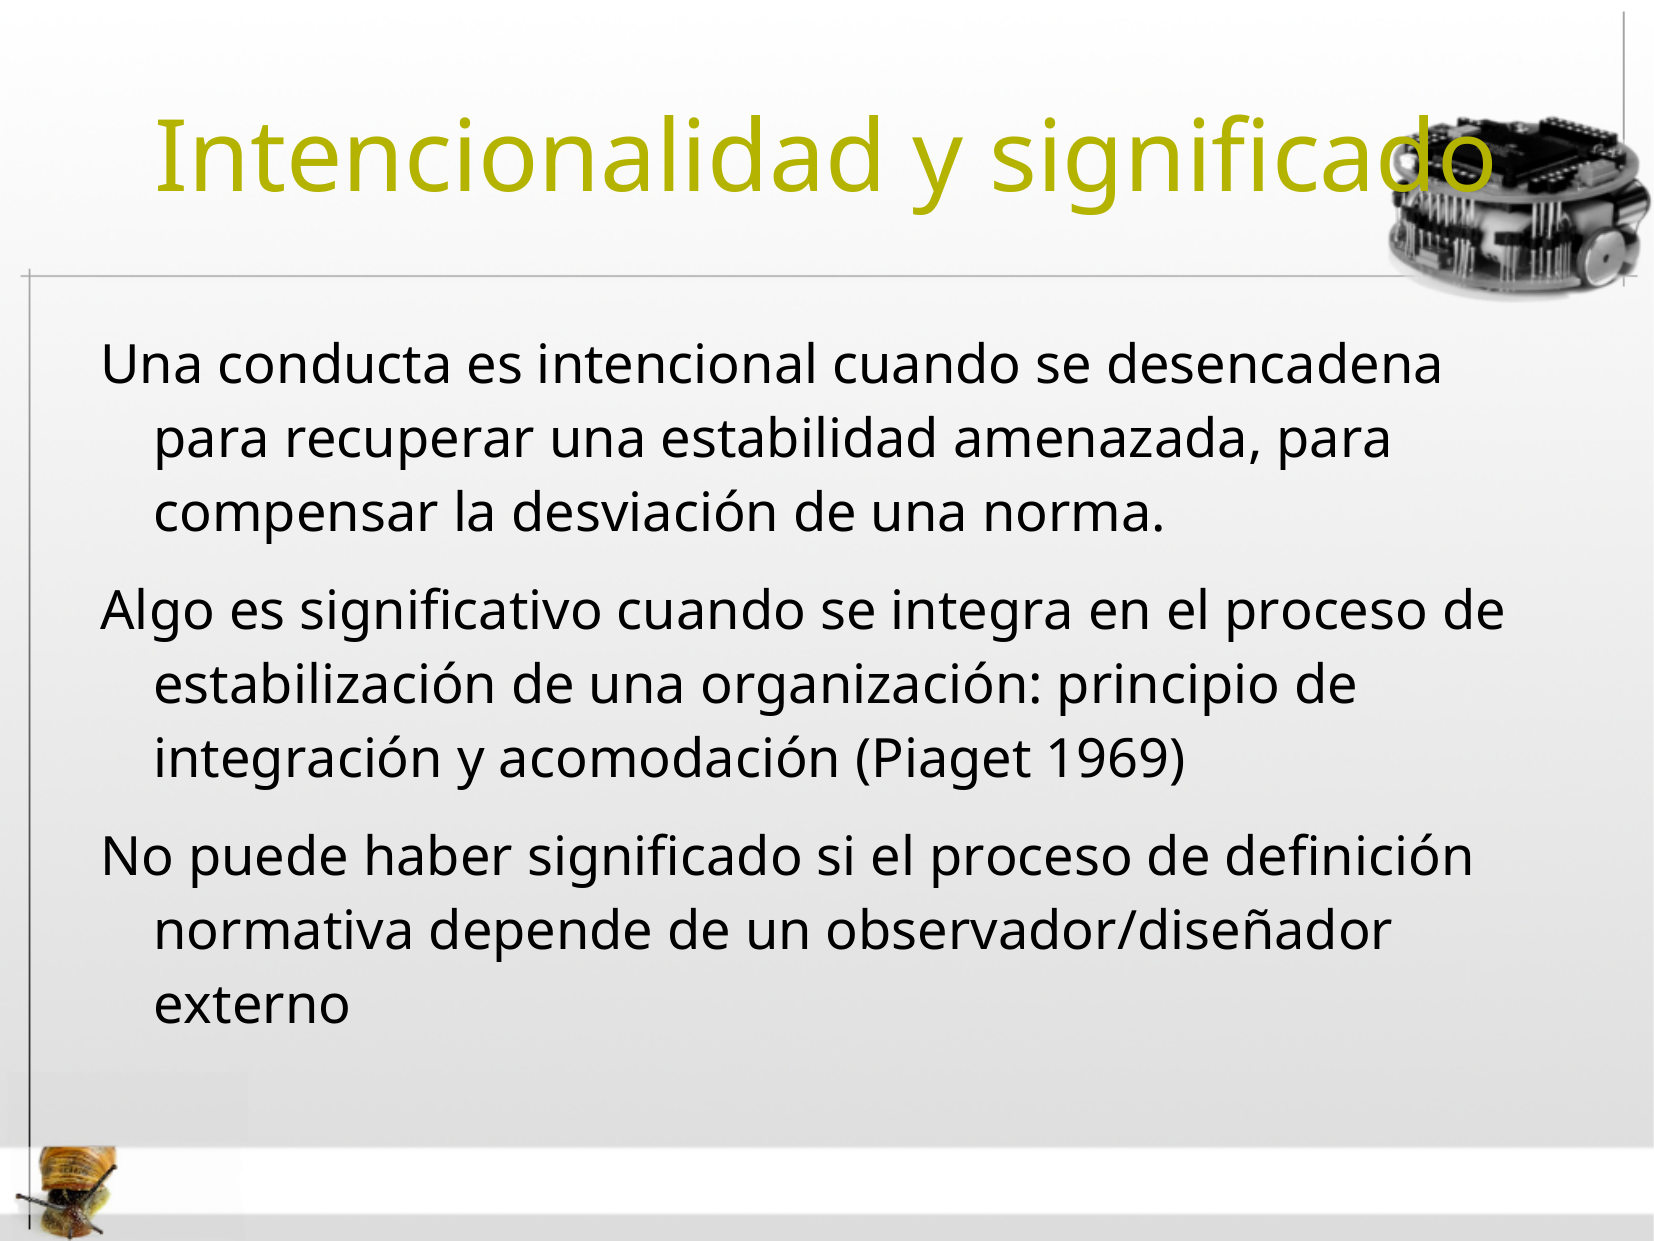

# Intencionalidad y significado
Una conducta es intencional cuando se desencadena para recuperar una estabilidad amenazada, para compensar la desviación de una norma.
Algo es significativo cuando se integra en el proceso de estabilización de una organización: principio de integración y acomodación (Piaget 1969)
No puede haber significado si el proceso de definición normativa depende de un observador/diseñador externo